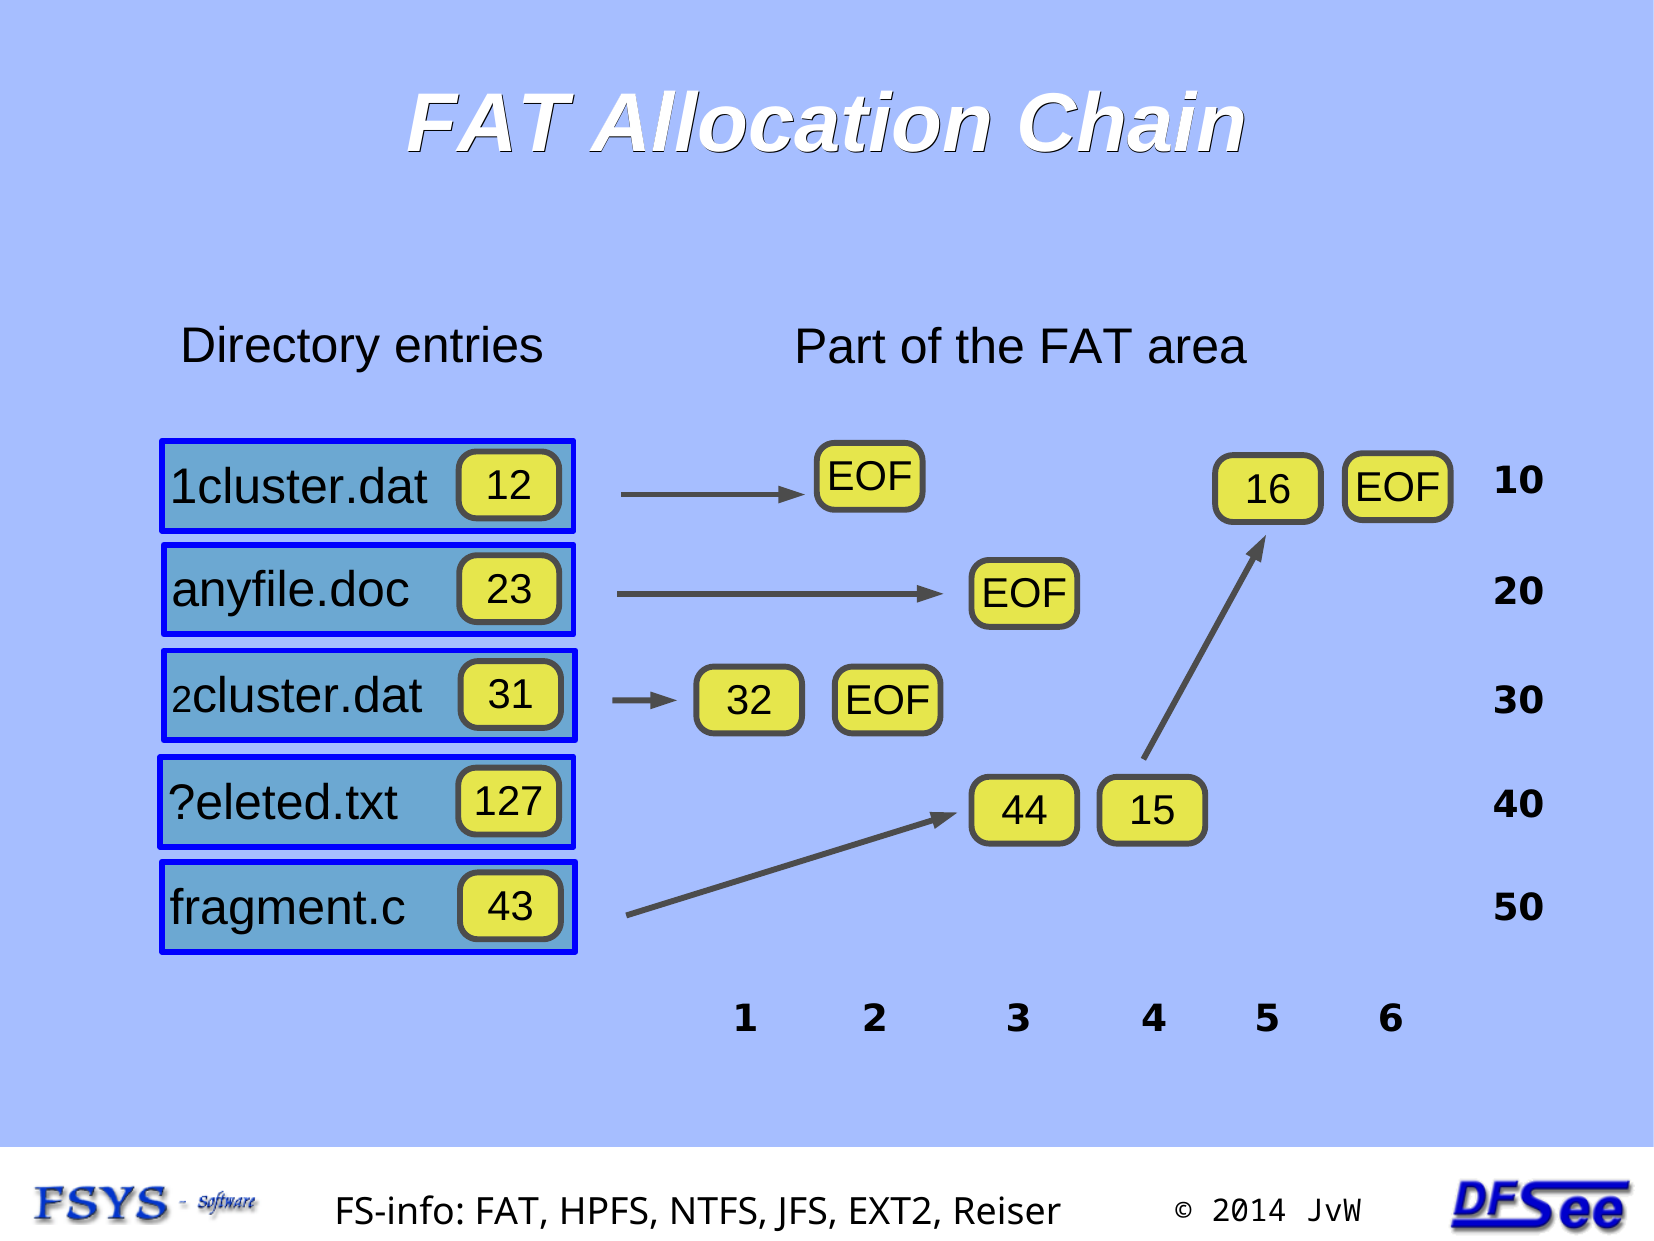

# FAT Allocation Chain
Directory entries
Part of the FAT area
 1cluster.dat
12
 anyfile.doc
23
 2cluster.dat
31
 ?eleted.txt
127
 fragment.c
43
EOF
EOF
16
10
EOF
20
32
EOF
30
44
15
40
50
1
2
3
4
5
6